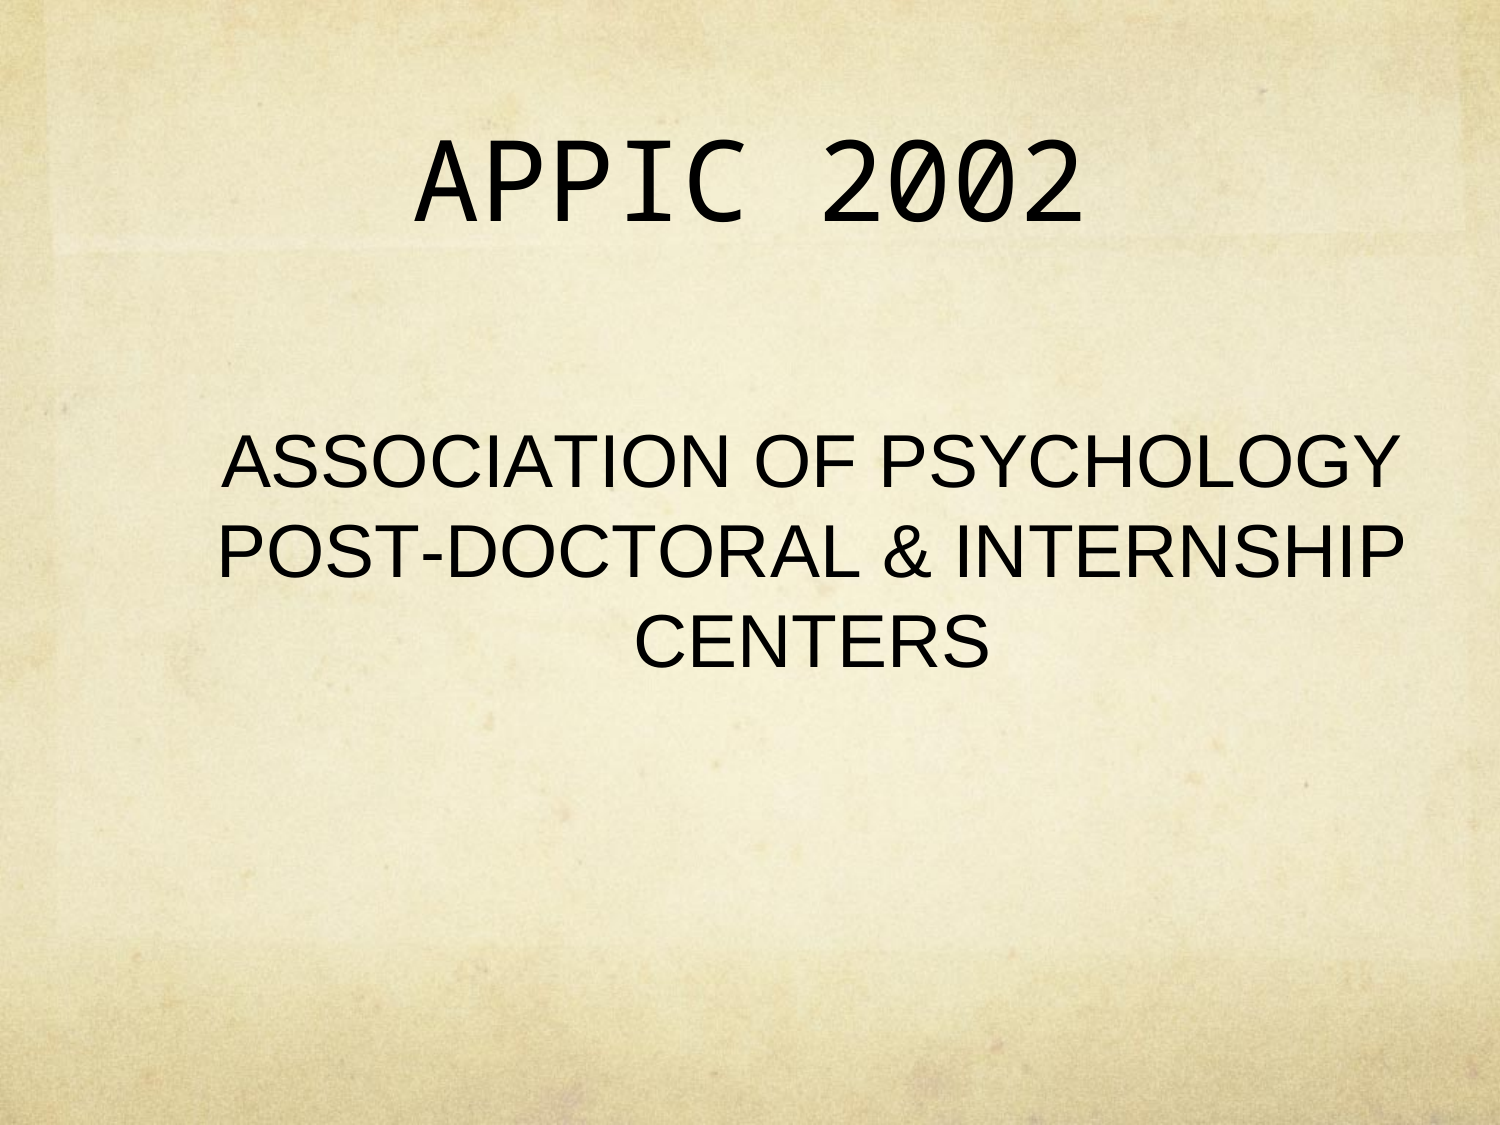

# APPIC 2002
ASSOCIATION OF PSYCHOLOGY POST-DOCTORAL & INTERNSHIP CENTERS